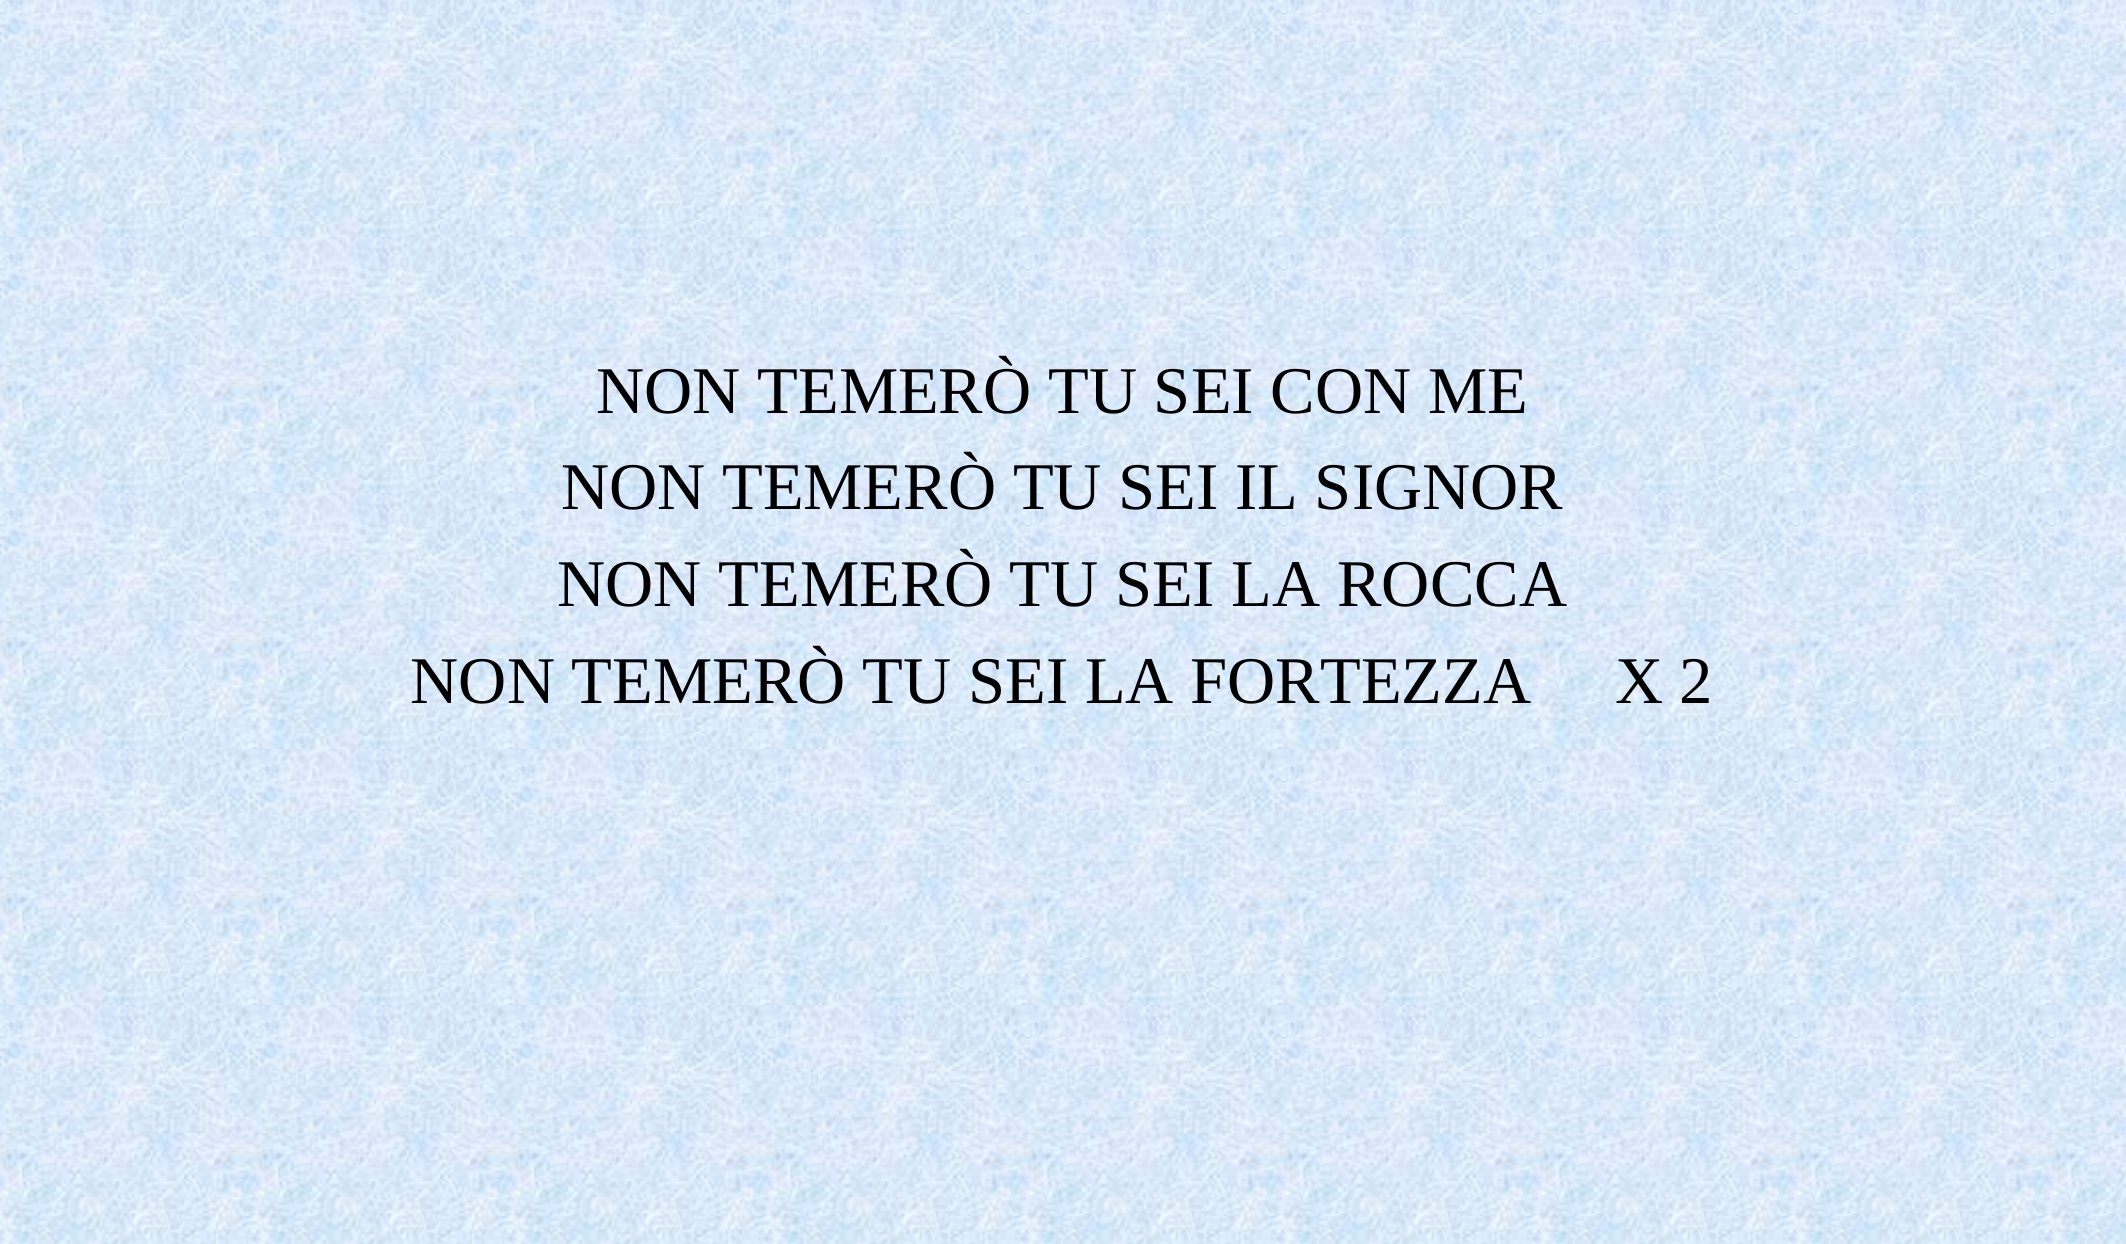

# NON TEMERÒ TU SEI CON ME
NON TEMERÒ TU SEI IL SIGNOR
NON TEMERÒ TU SEI LA ROCCA
NON TEMERÒ TU SEI LA FORTEZZA X 2